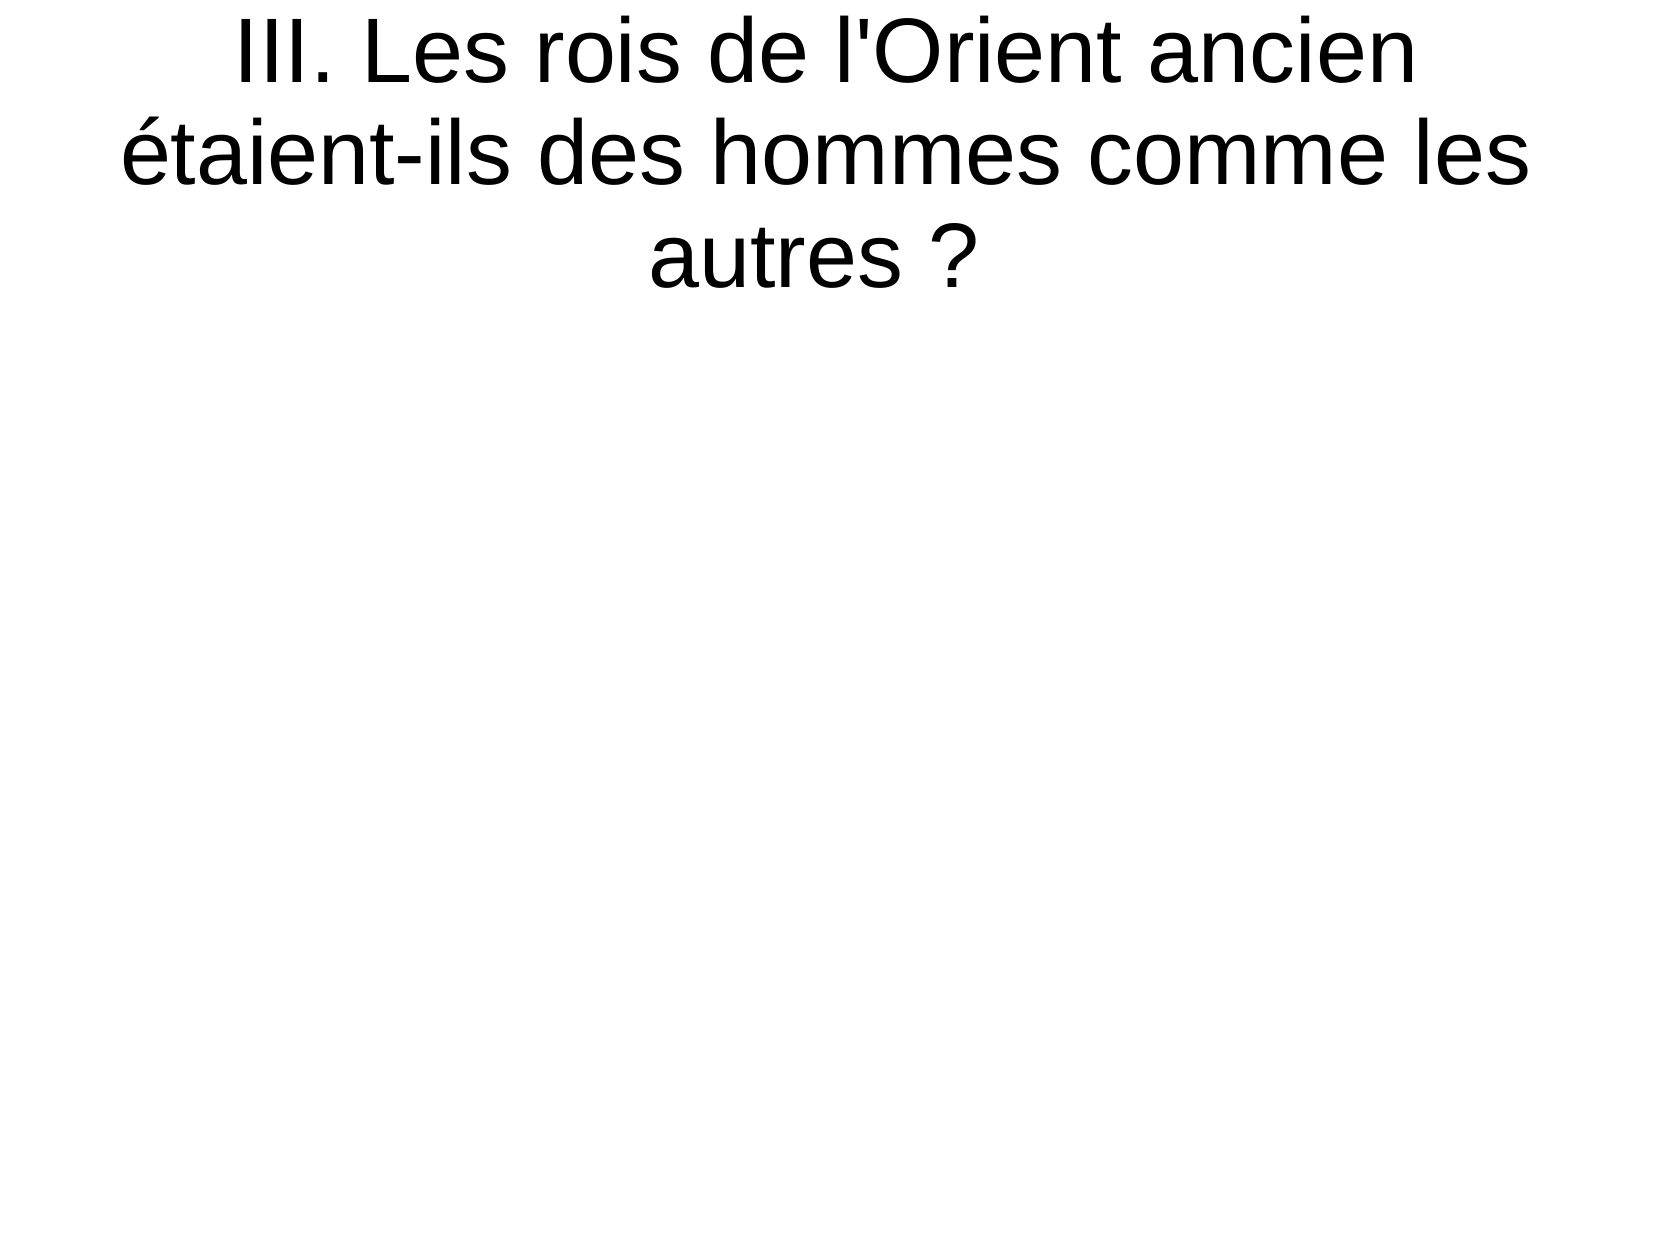

# III. Les rois de l'Orient ancien étaient-ils des hommes comme les autres ?